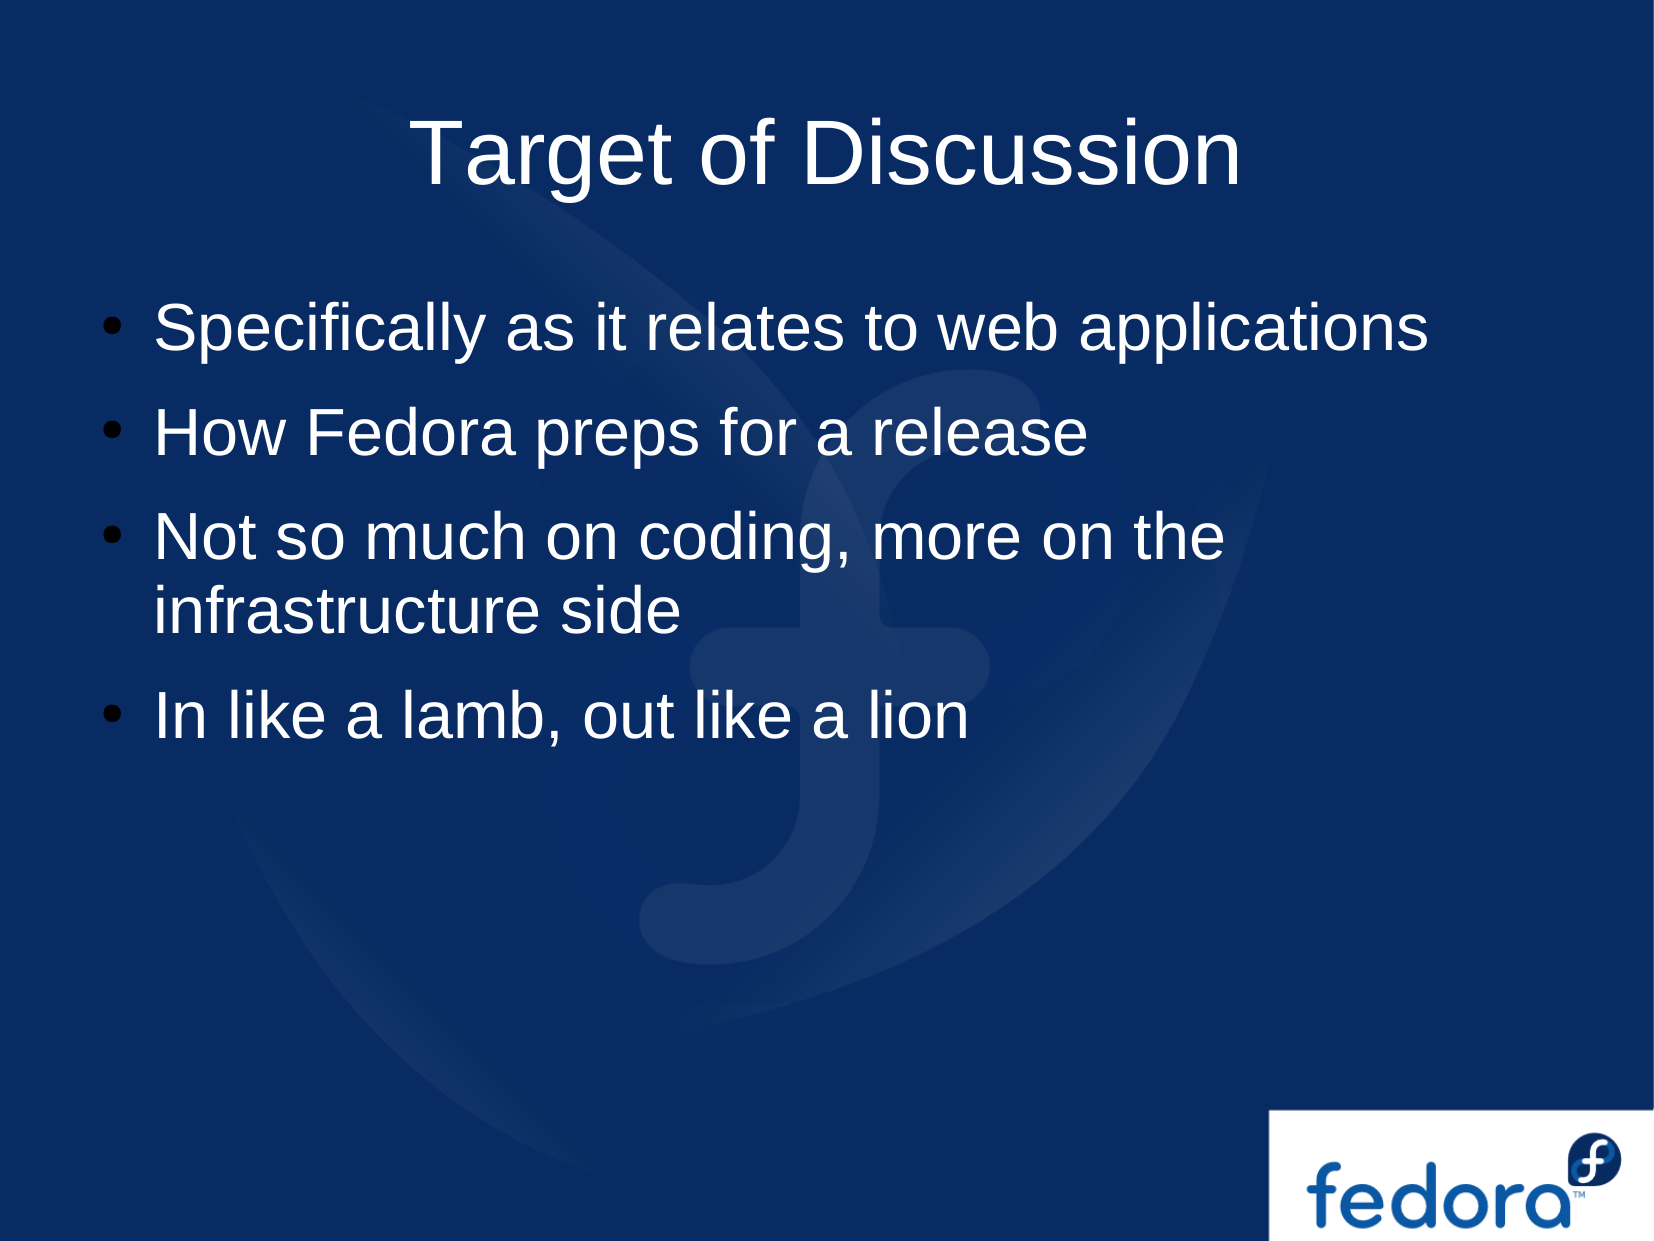

# Target of Discussion
Specifically as it relates to web applications
How Fedora preps for a release
Not so much on coding, more on the infrastructure side
In like a lamb, out like a lion